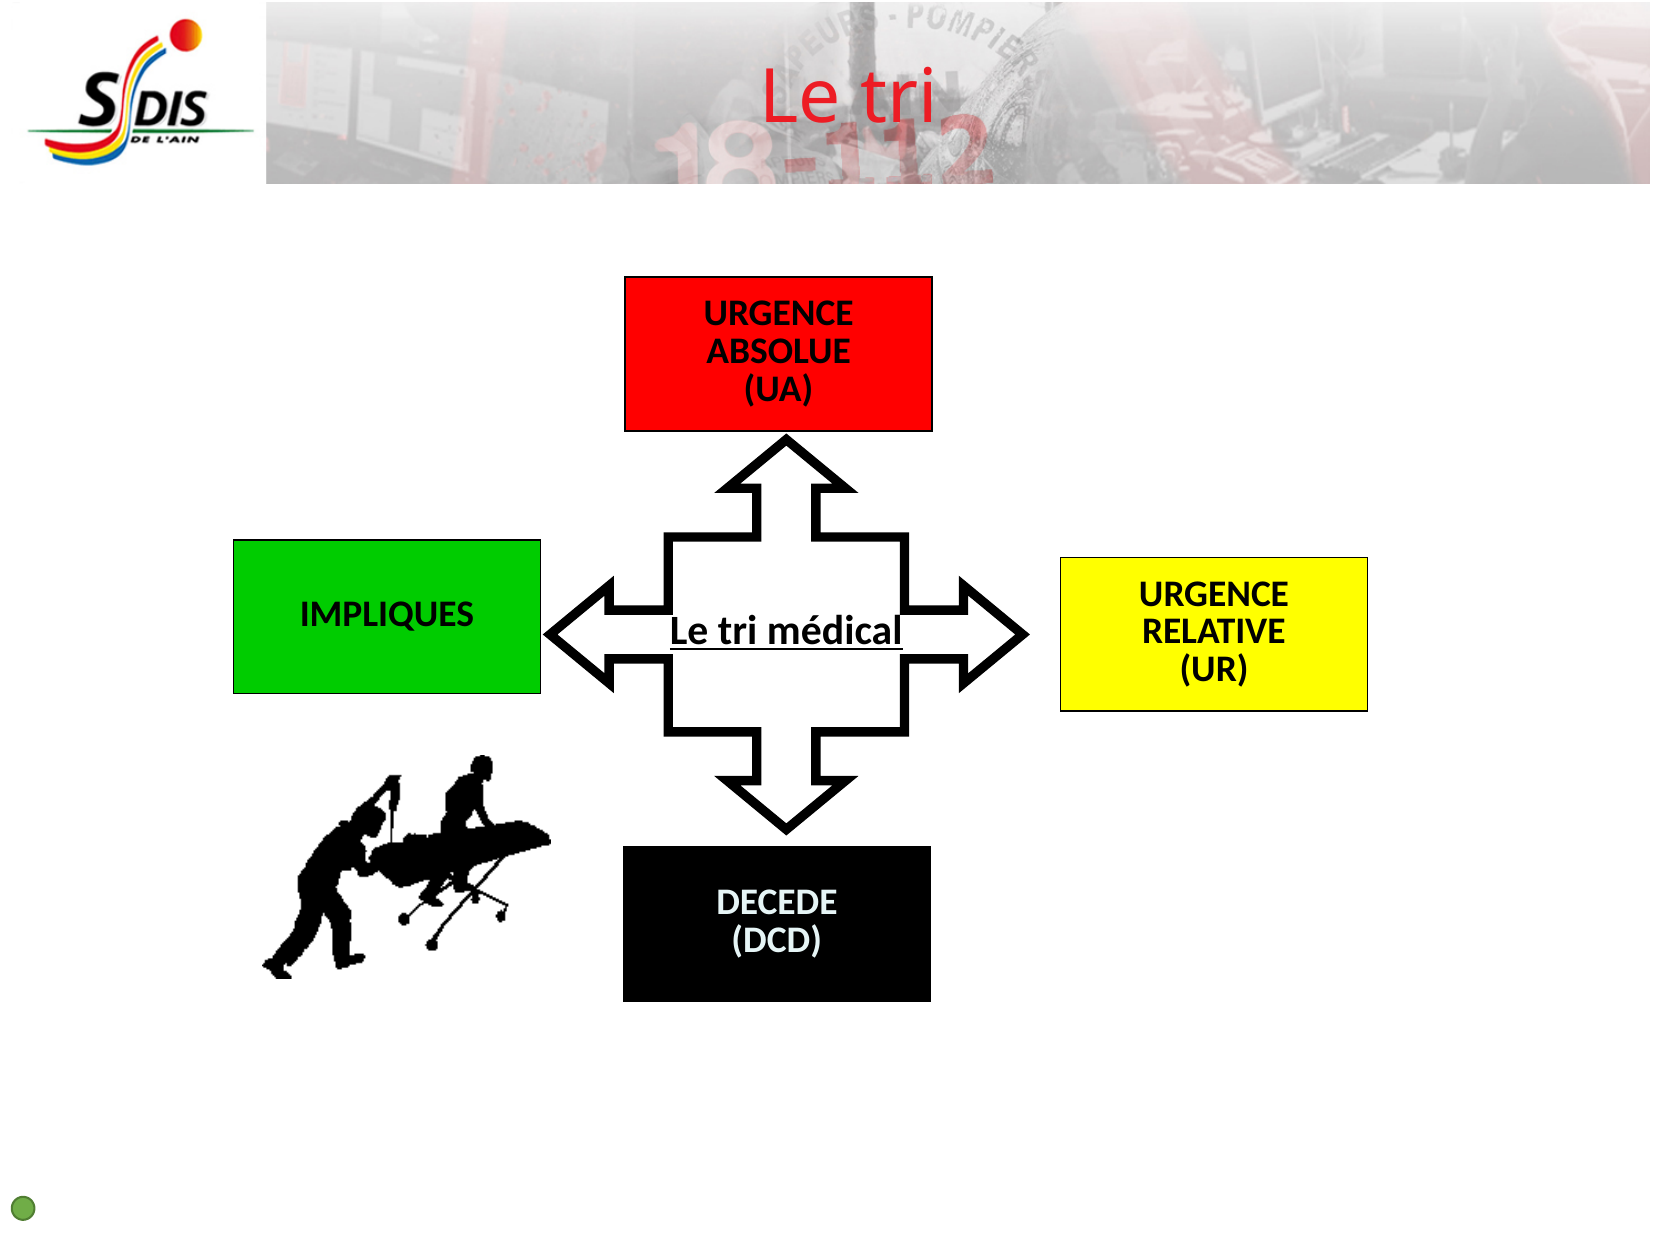

# Le tri
URGENCE
ABSOLUE
(UA)
Le tri médical
IMPLIQUES
URGENCE
RELATIVE
(UR)
les victimes peuvent se voir
attribuer d'autres couleurs
que lors du repérage secouriste
DECEDE
(DCD)